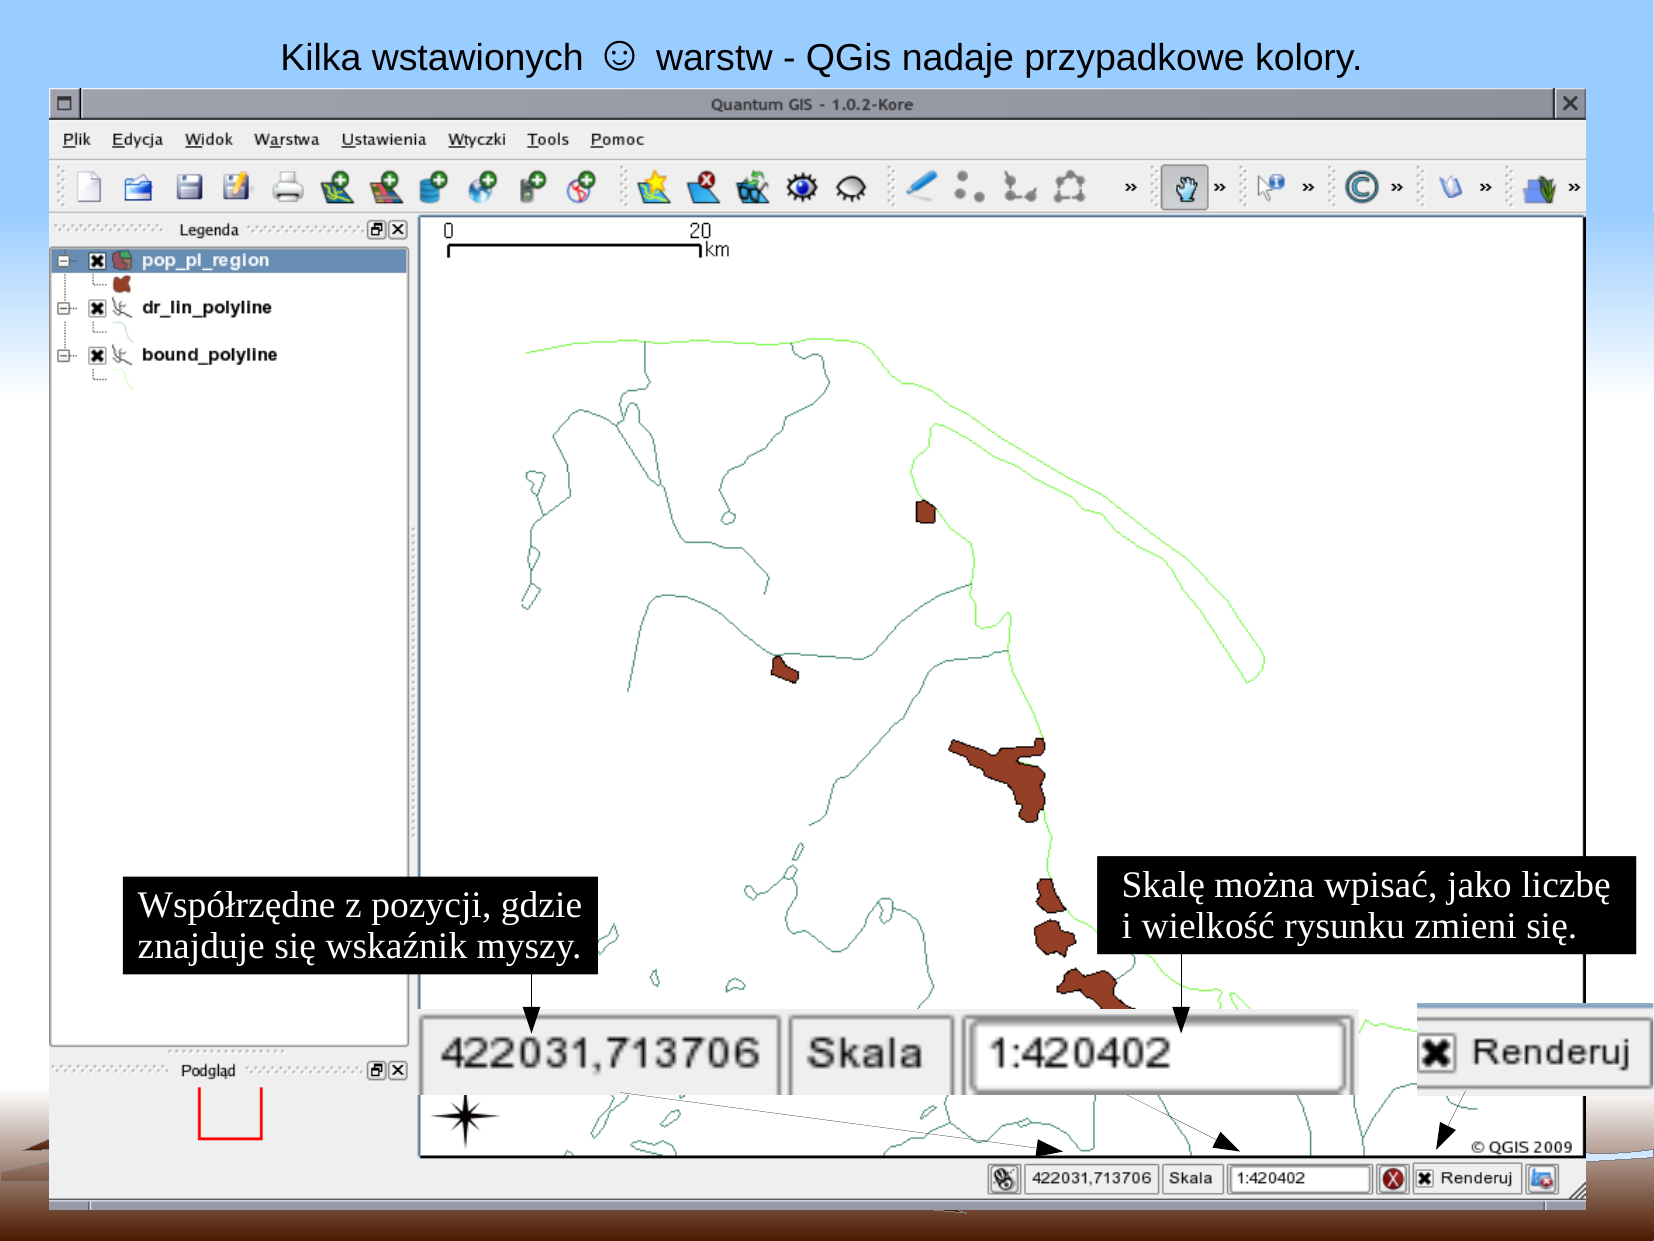

Kilka wstawionych ☺ warstw - QGis nadaje przypadkowe kolory.
 Skalę można wpisać, jako liczbę
 i wielkość rysunku zmieni się.
 Skalę można wpisać, jako liczbę
 i wielkość rysunku zmieni się.
Współrzędne z pozycji, gdzie
znajduje się wskaźnik myszy.